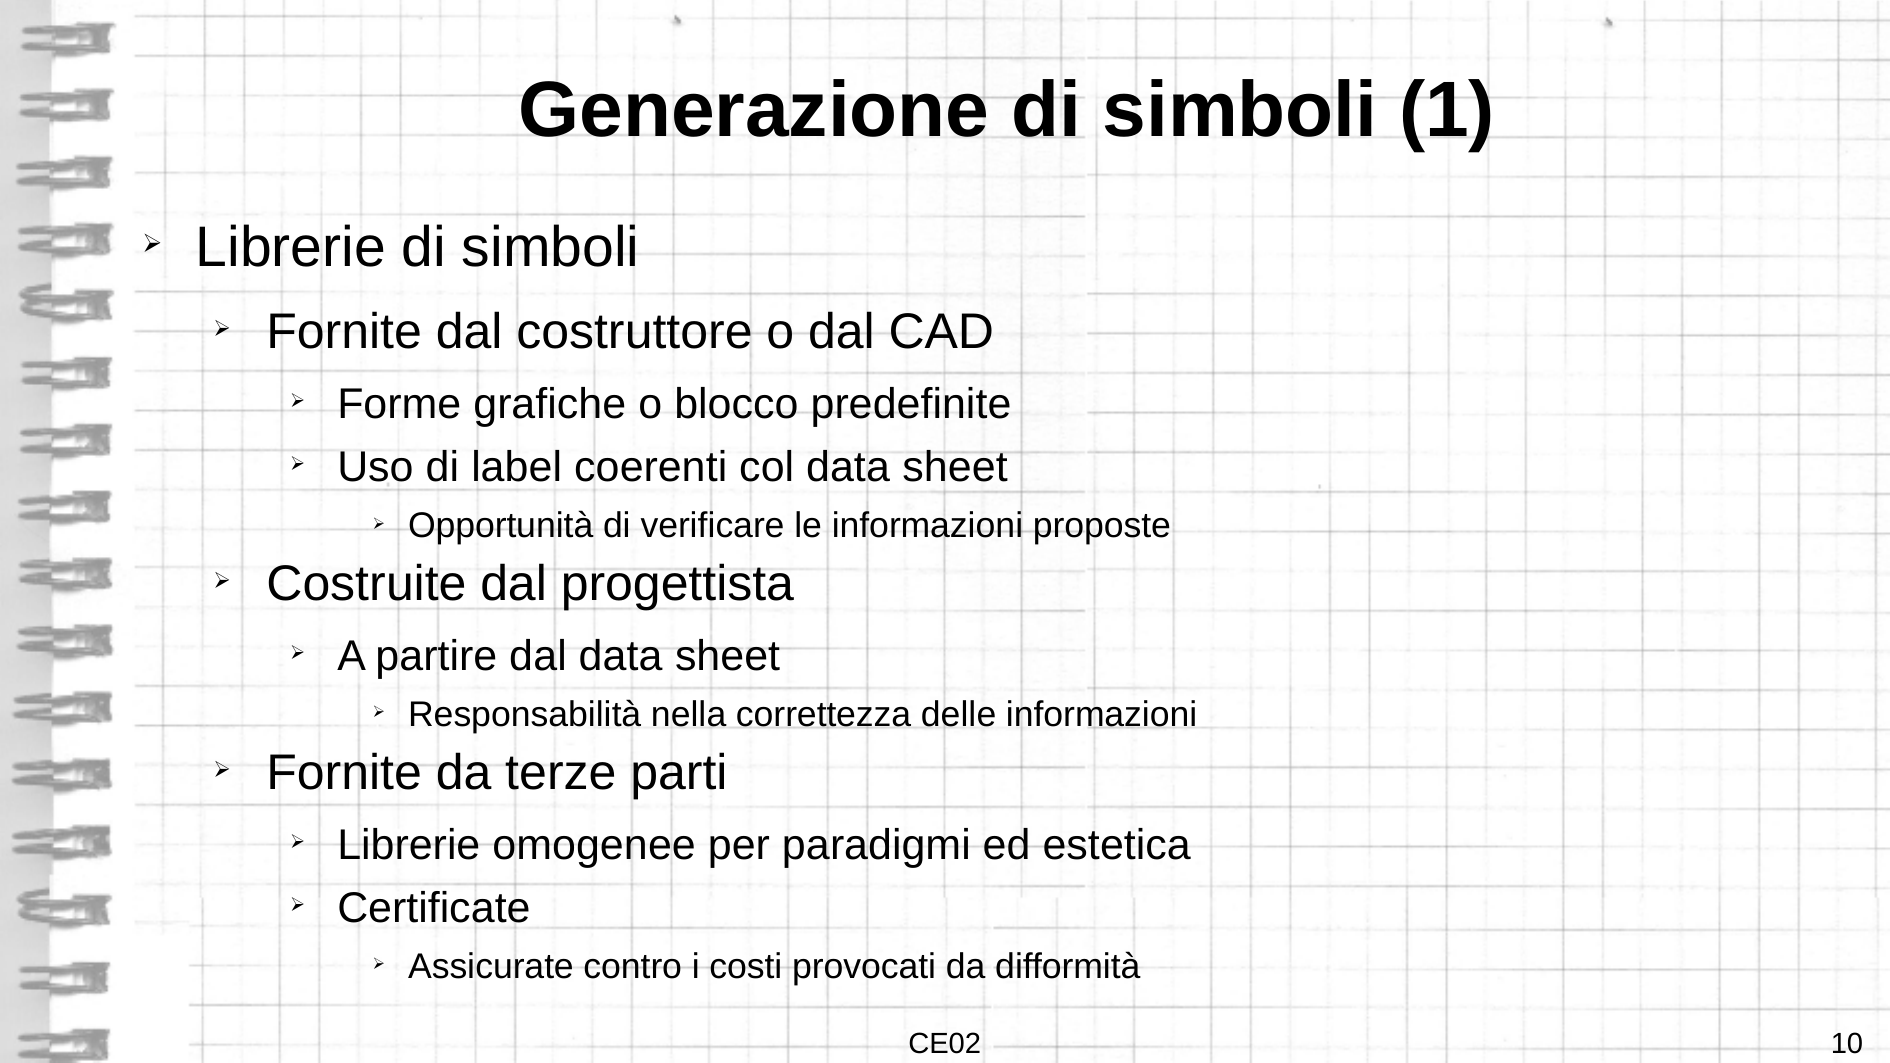

# Generazione di simboli (1)
Librerie di simboli
Fornite dal costruttore o dal CAD
Forme grafiche o blocco predefinite
Uso di label coerenti col data sheet
Opportunità di verificare le informazioni proposte
Costruite dal progettista
A partire dal data sheet
Responsabilità nella correttezza delle informazioni
Fornite da terze parti
Librerie omogenee per paradigmi ed estetica
Certificate
Assicurate contro i costi provocati da difformità
CE02
10